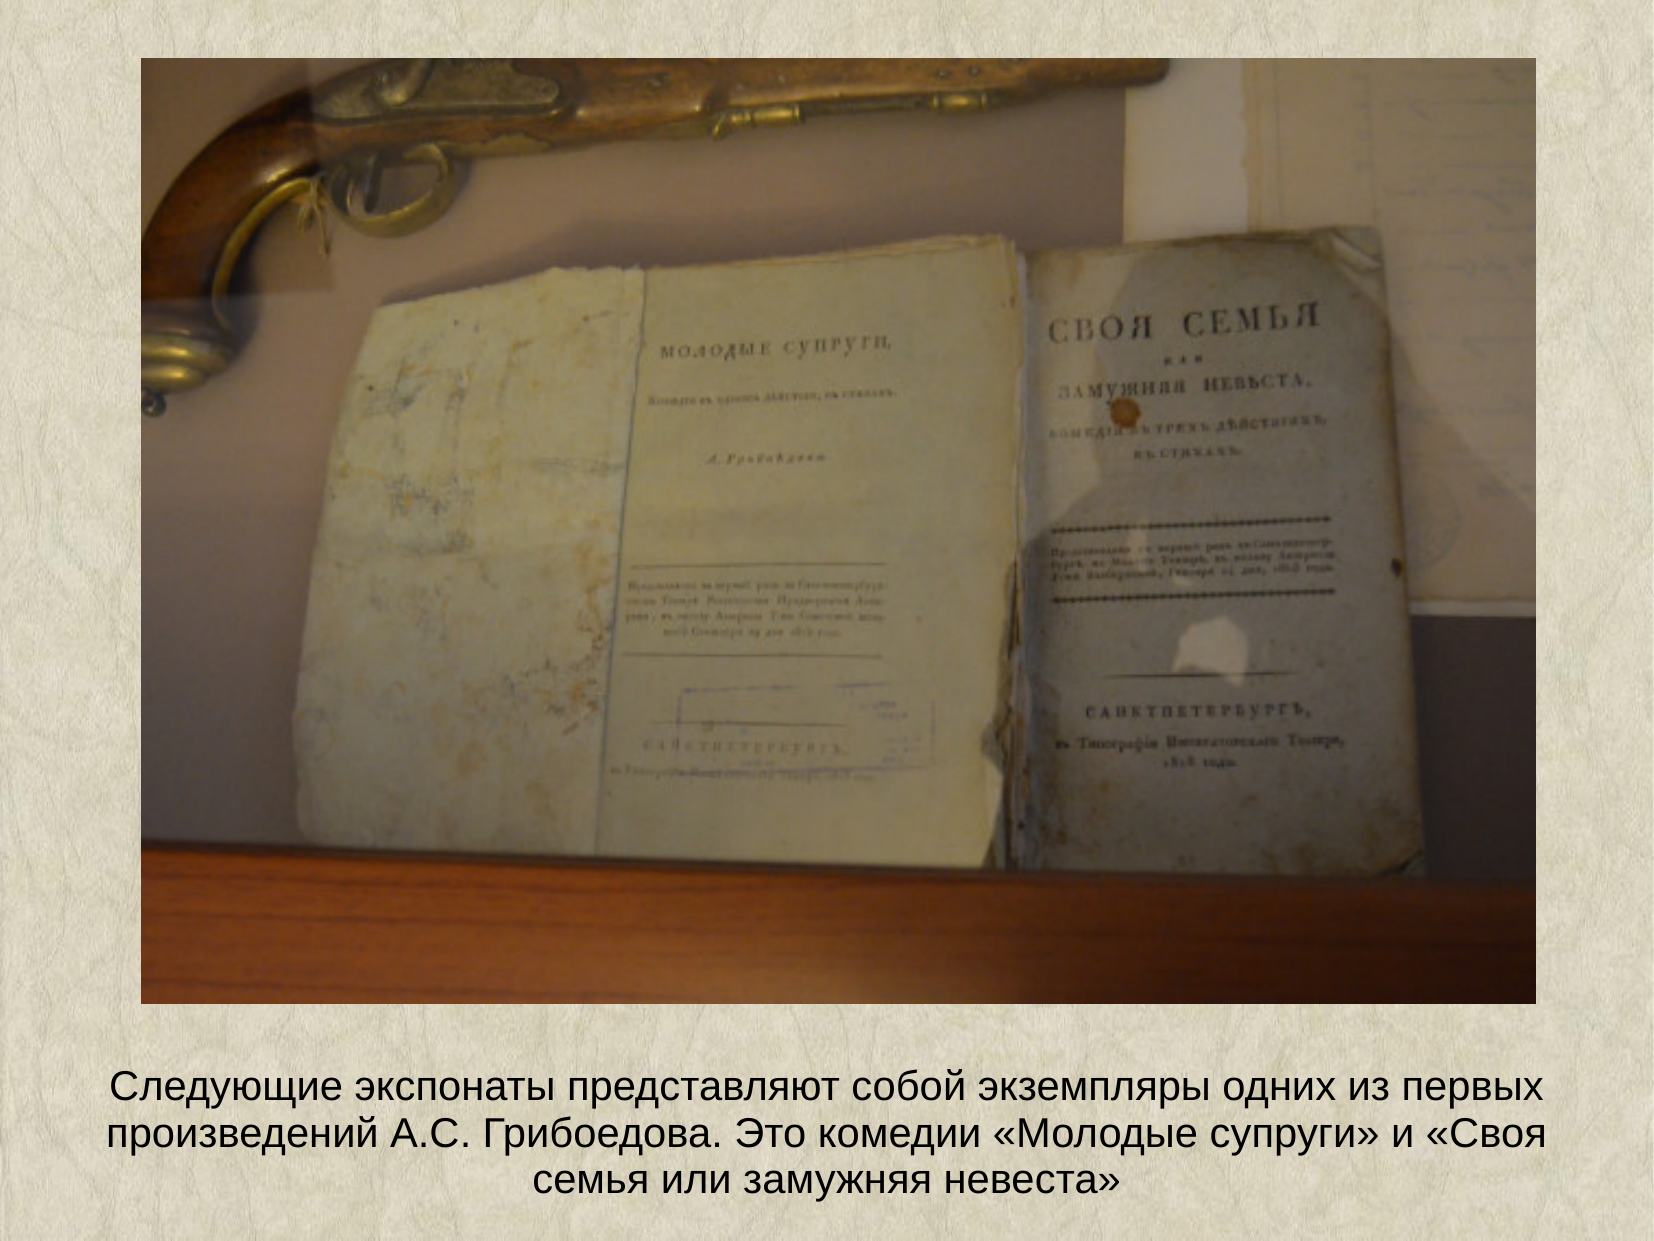

# Следующие экспонаты представляют собой экземпляры одних из первых произведений А.С. Грибоедова. Это комедии «Молодые супруги» и «Своя семья или замужняя невеста»